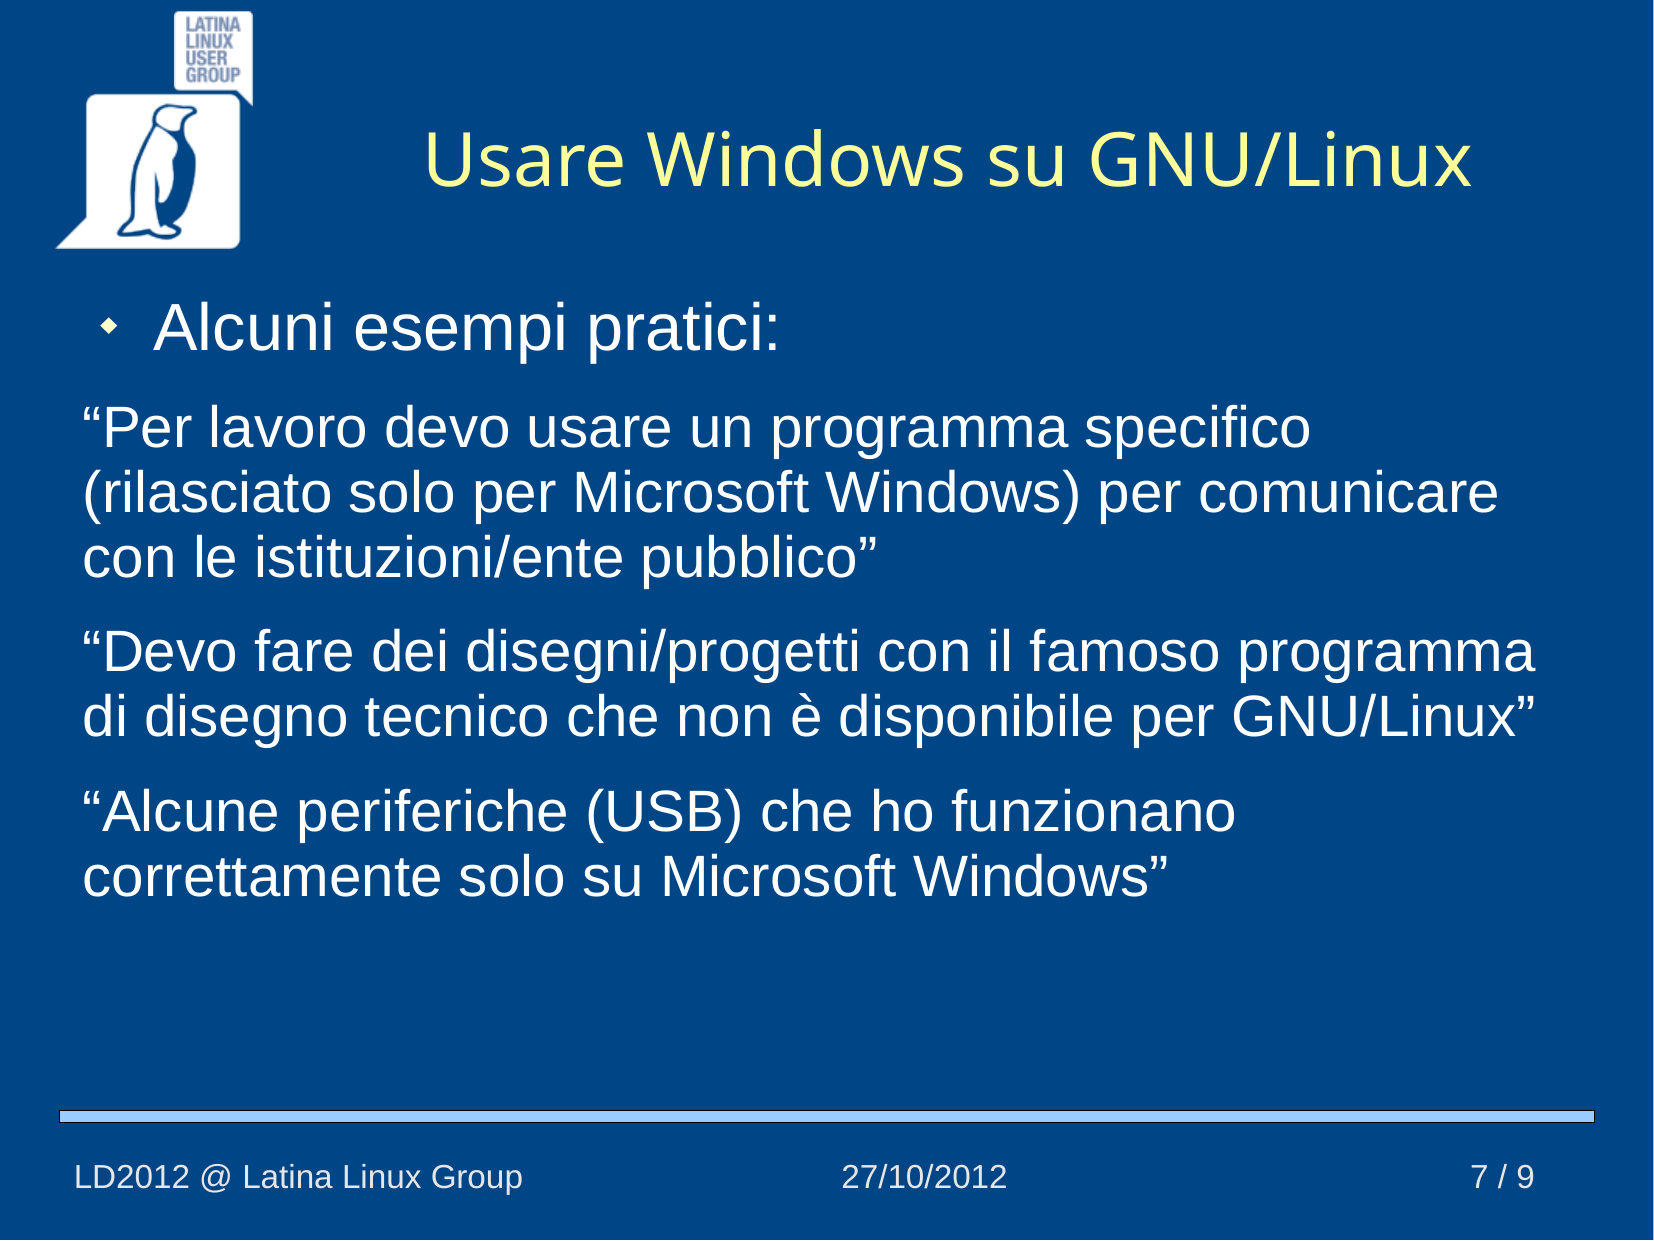

# Usare Windows su GNU/Linux
Alcuni esempi pratici:
“Per lavoro devo usare un programma specifico (rilasciato solo per Microsoft Windows) per comunicare con le istituzioni/ente pubblico”
“Devo fare dei disegni/progetti con il famoso programma di disegno tecnico che non è disponibile per GNU/Linux”
“Alcune periferiche (USB) che ho funzionano correttamente solo su Microsoft Windows”